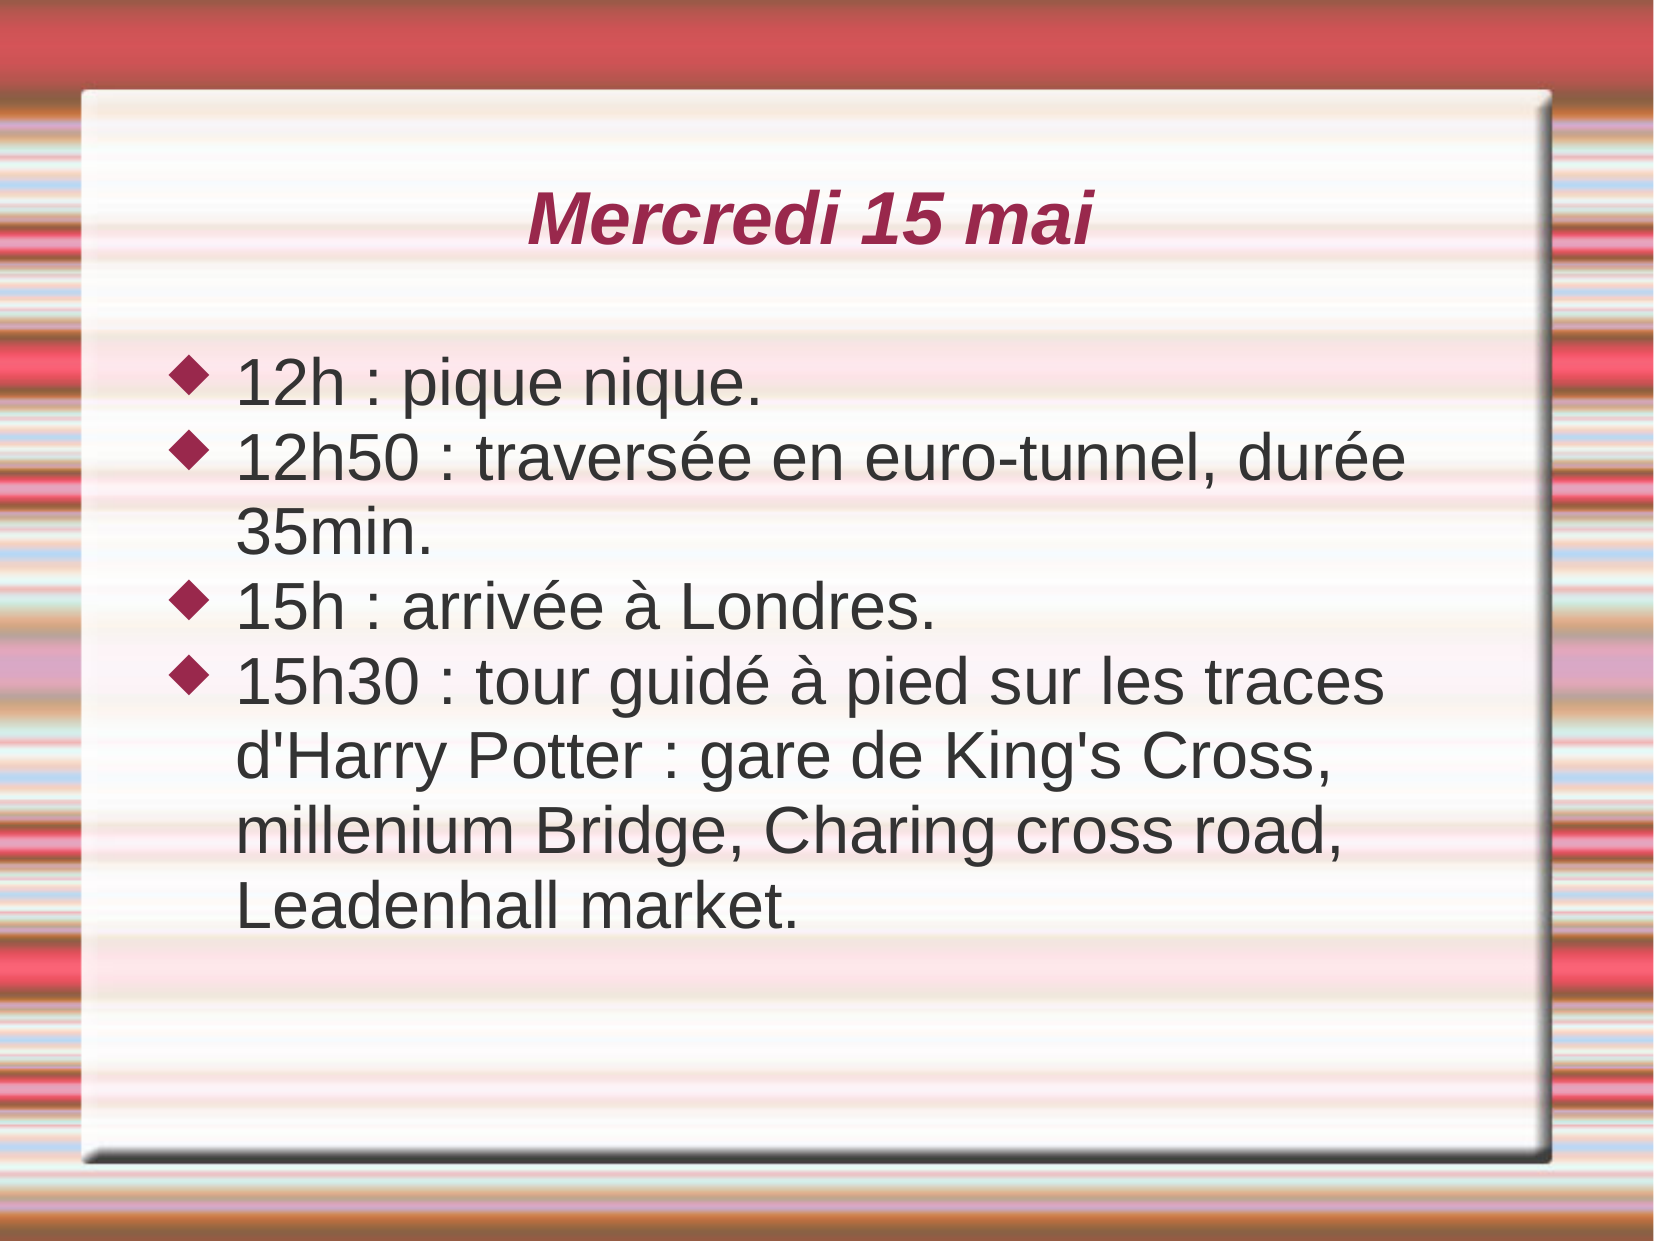

# Mercredi 15 mai
12h : pique nique.
12h50 : traversée en euro-tunnel, durée 35min.
15h : arrivée à Londres.
15h30 : tour guidé à pied sur les traces d'Harry Potter : gare de King's Cross, millenium Bridge, Charing cross road, Leadenhall market.